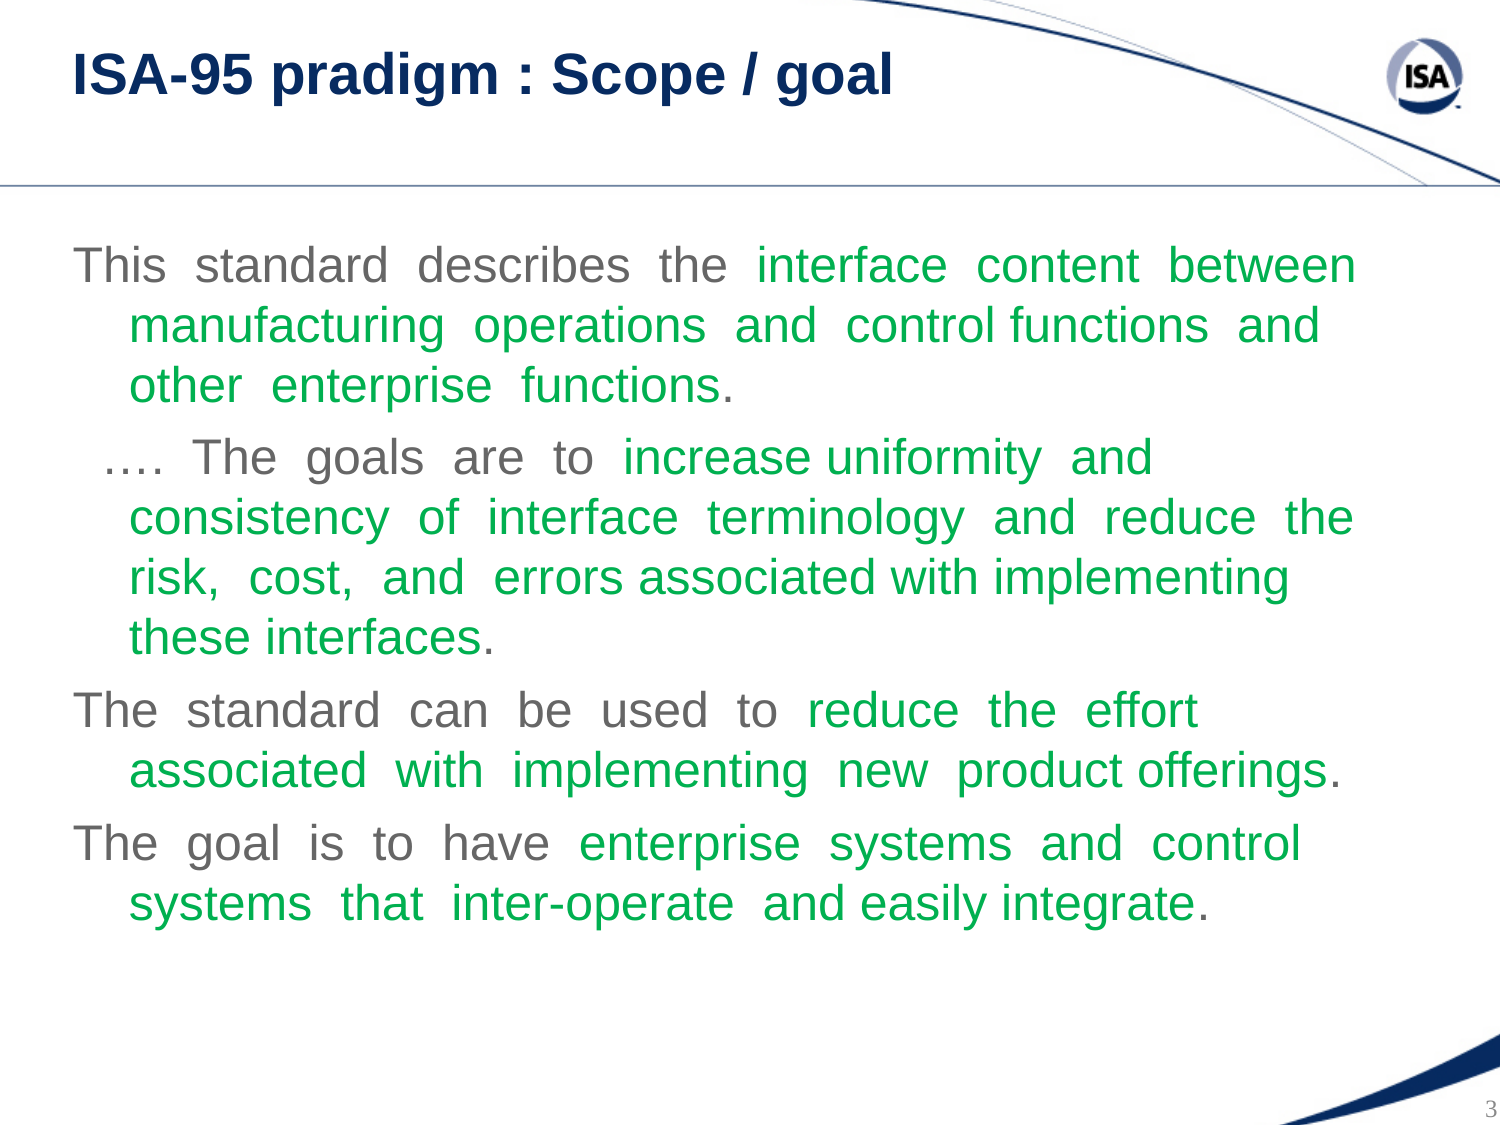

# ISA-95 pradigm : Scope / goal
This standard describes the interface content between manufacturing operations and control functions and other enterprise functions.
 …. The goals are to increase uniformity and consistency of interface terminology and reduce the risk, cost, and errors associated with implementing these interfaces.
The standard can be used to reduce the effort associated with implementing new product offerings.
The goal is to have enterprise systems and control systems that inter-operate and easily integrate.